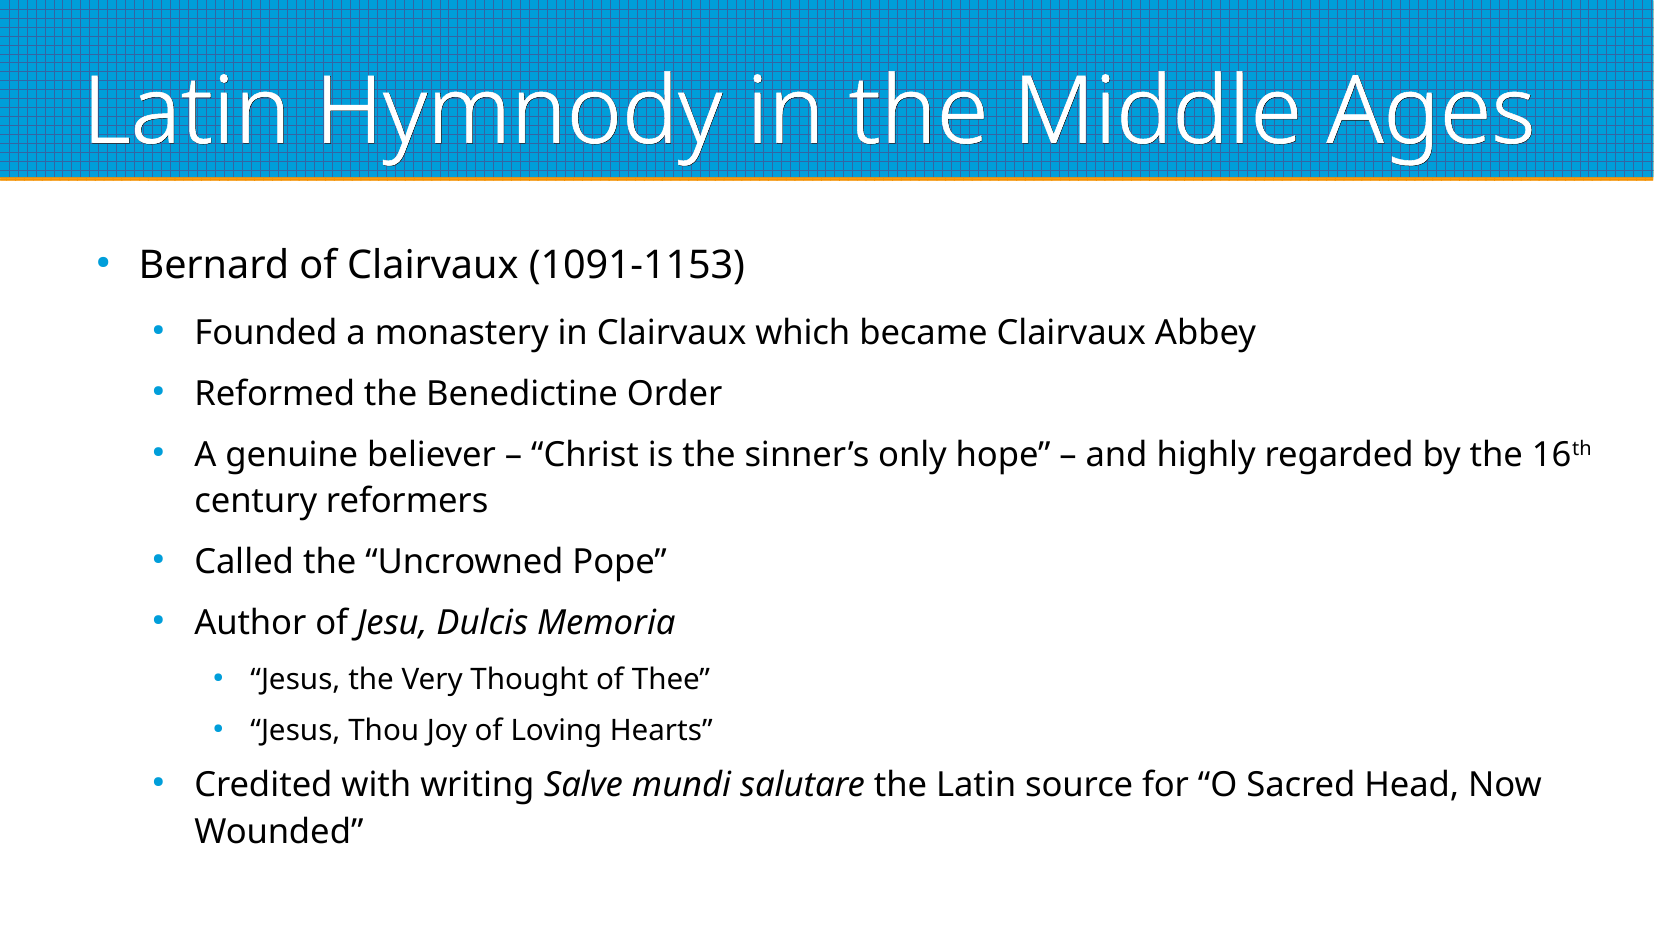

# Latin Hymnody in the Middle Ages
Bernard of Clairvaux (1091-1153)
Founded a monastery in Clairvaux which became Clairvaux Abbey
Reformed the Benedictine Order
A genuine believer – “Christ is the sinner’s only hope” – and highly regarded by the 16th century reformers
Called the “Uncrowned Pope”
Author of Jesu, Dulcis Memoria
“Jesus, the Very Thought of Thee”
“Jesus, Thou Joy of Loving Hearts”
Credited with writing Salve mundi salutare the Latin source for “O Sacred Head, Now Wounded”